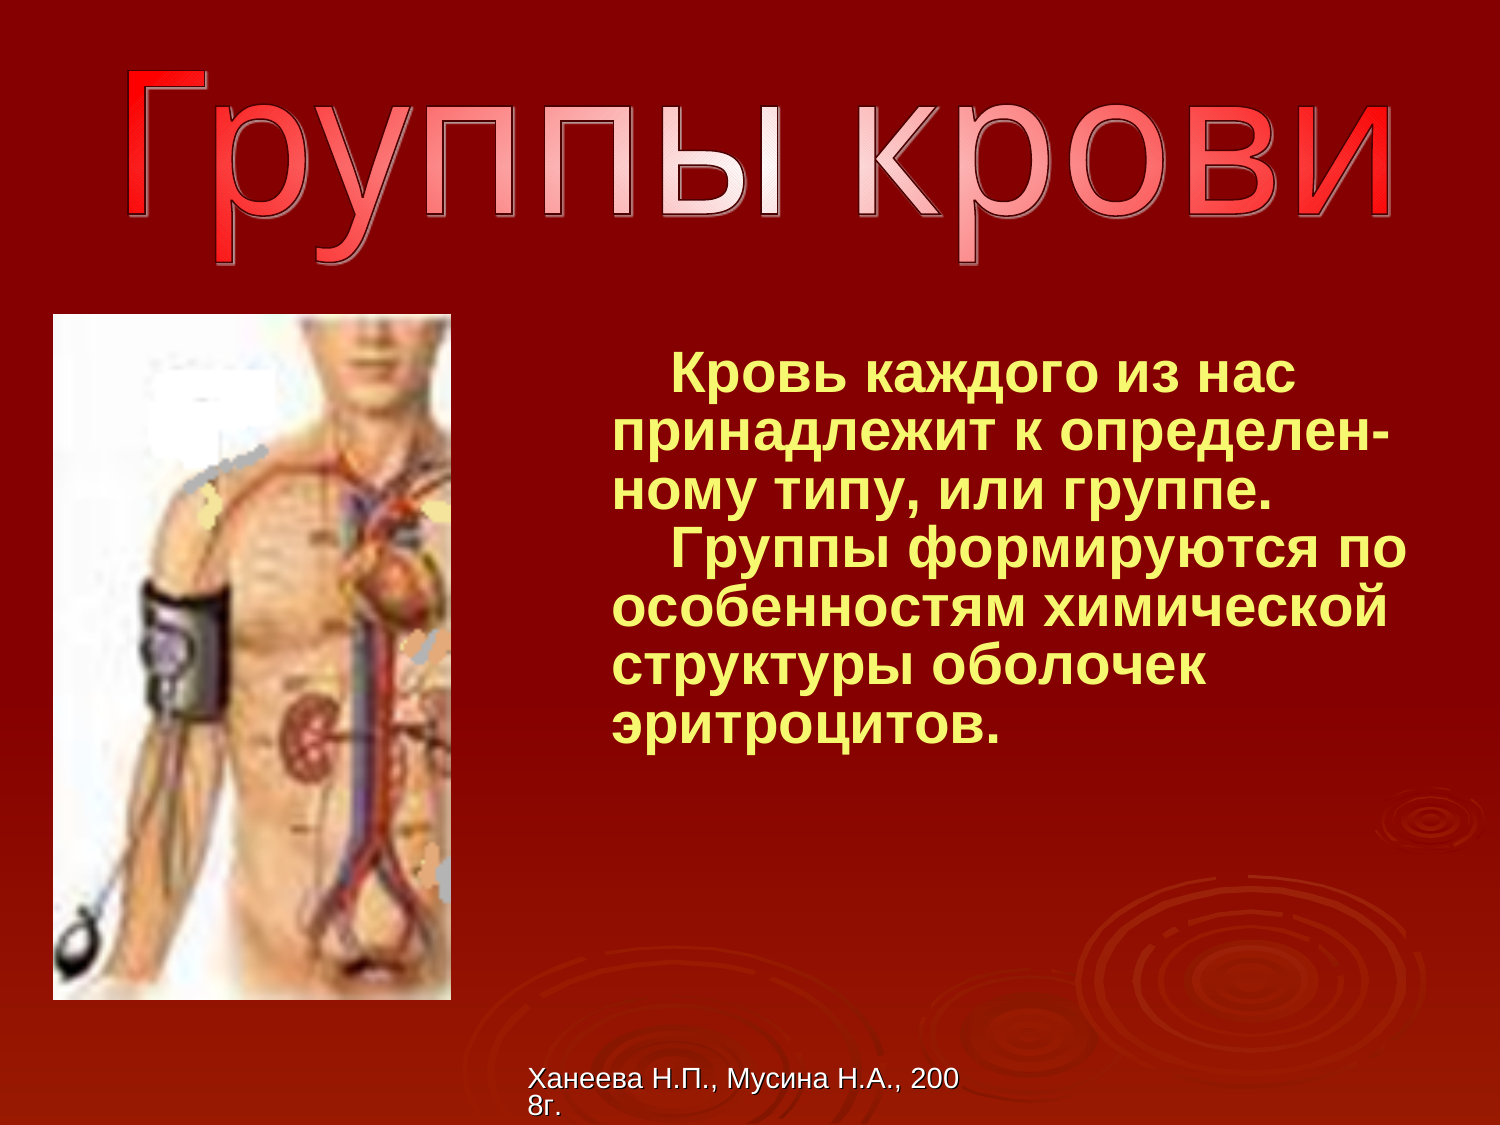

Группы крови
# Кровь каждого из нас принадлежит к определен-ному типу, или группе.
Группы формируются по особенностям химической структуры оболочек эритроцитов.
Ханеева Н.П., Мусина Н.А., 2008г.